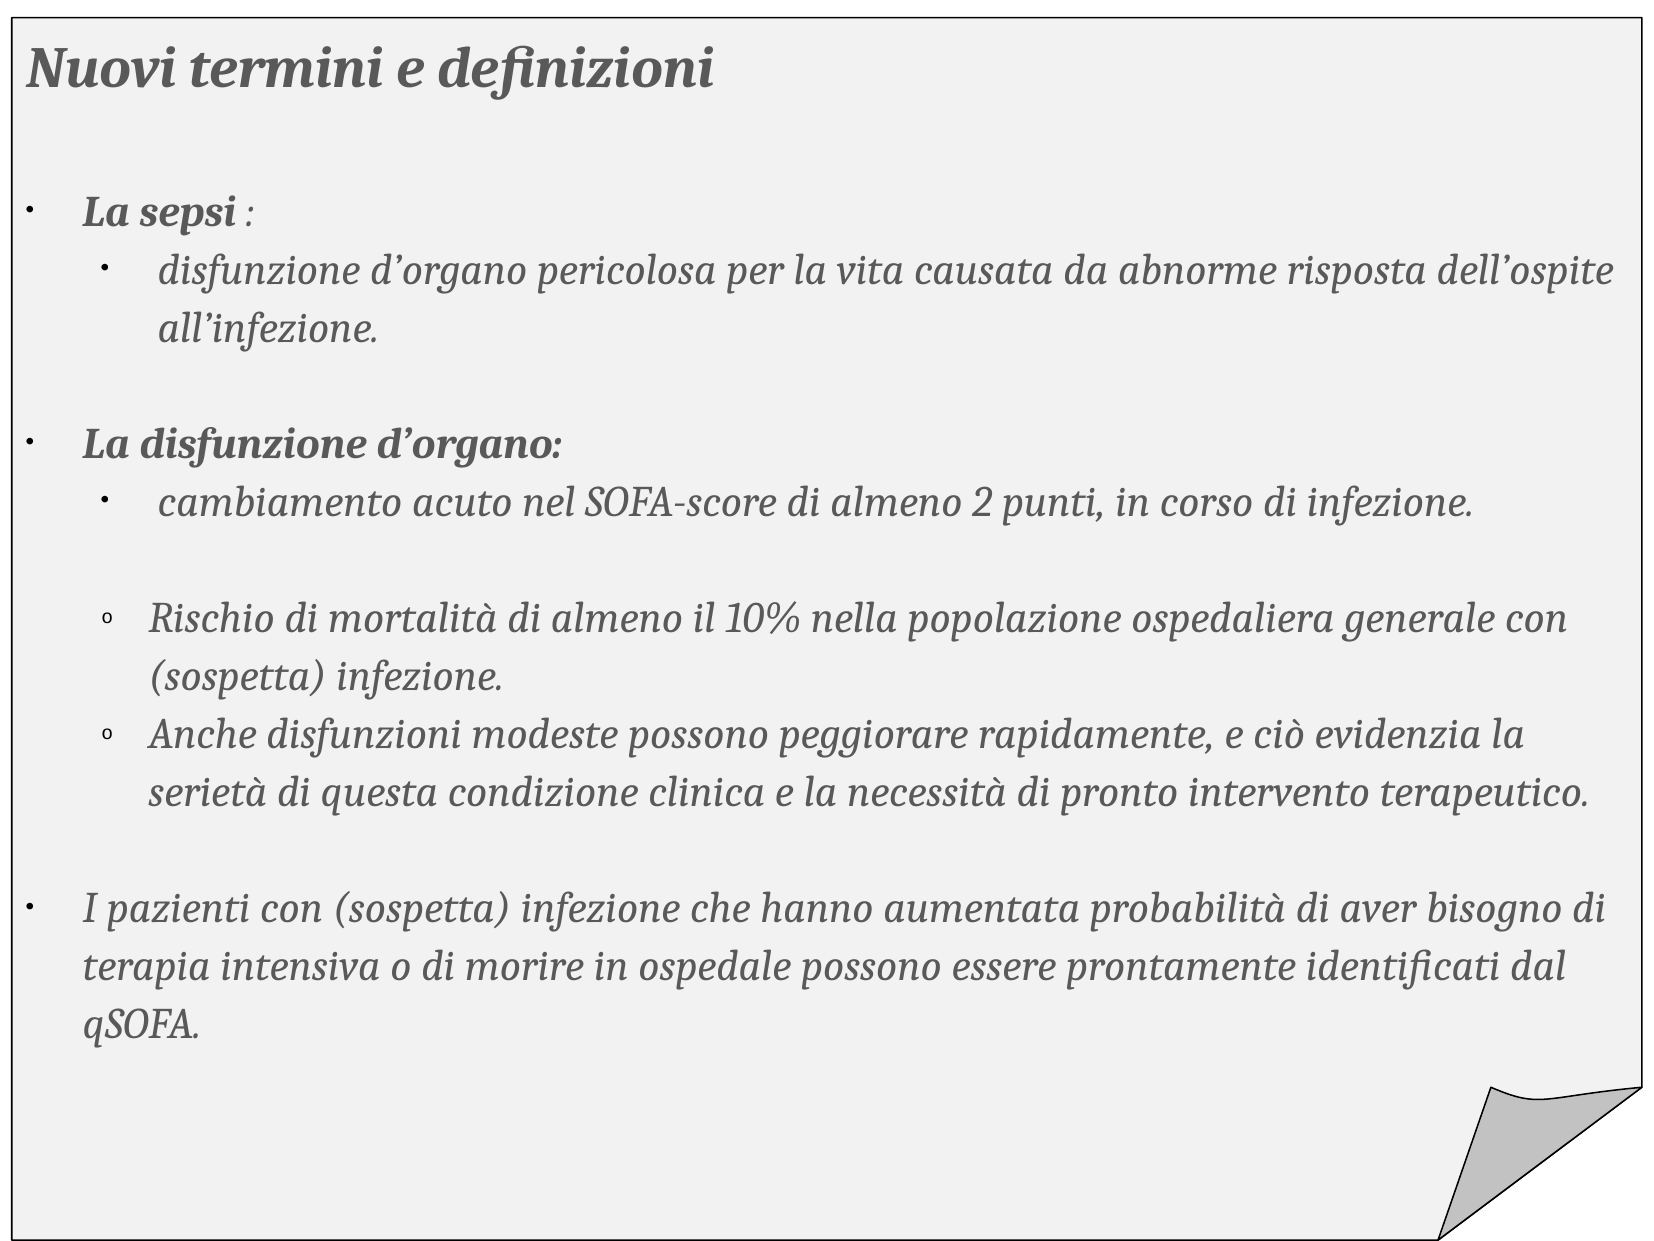

Nuovi termini e definizioni
La sepsi :
disfunzione d’organo pericolosa per la vita causata da abnorme risposta dell’ospite all’infezione.
La disfunzione d’organo:
cambiamento acuto nel SOFA-score di almeno 2 punti, in corso di infezione.
Rischio di mortalità di almeno il 10% nella popolazione ospedaliera generale con (sospetta) infezione.
Anche disfunzioni modeste possono peggiorare rapidamente, e ciò evidenzia la serietà di questa condizione clinica e la necessità di pronto intervento terapeutico.
I pazienti con (sospetta) infezione che hanno aumentata probabilità di aver bisogno di terapia intensiva o di morire in ospedale possono essere prontamente identificati dal qSOFA.